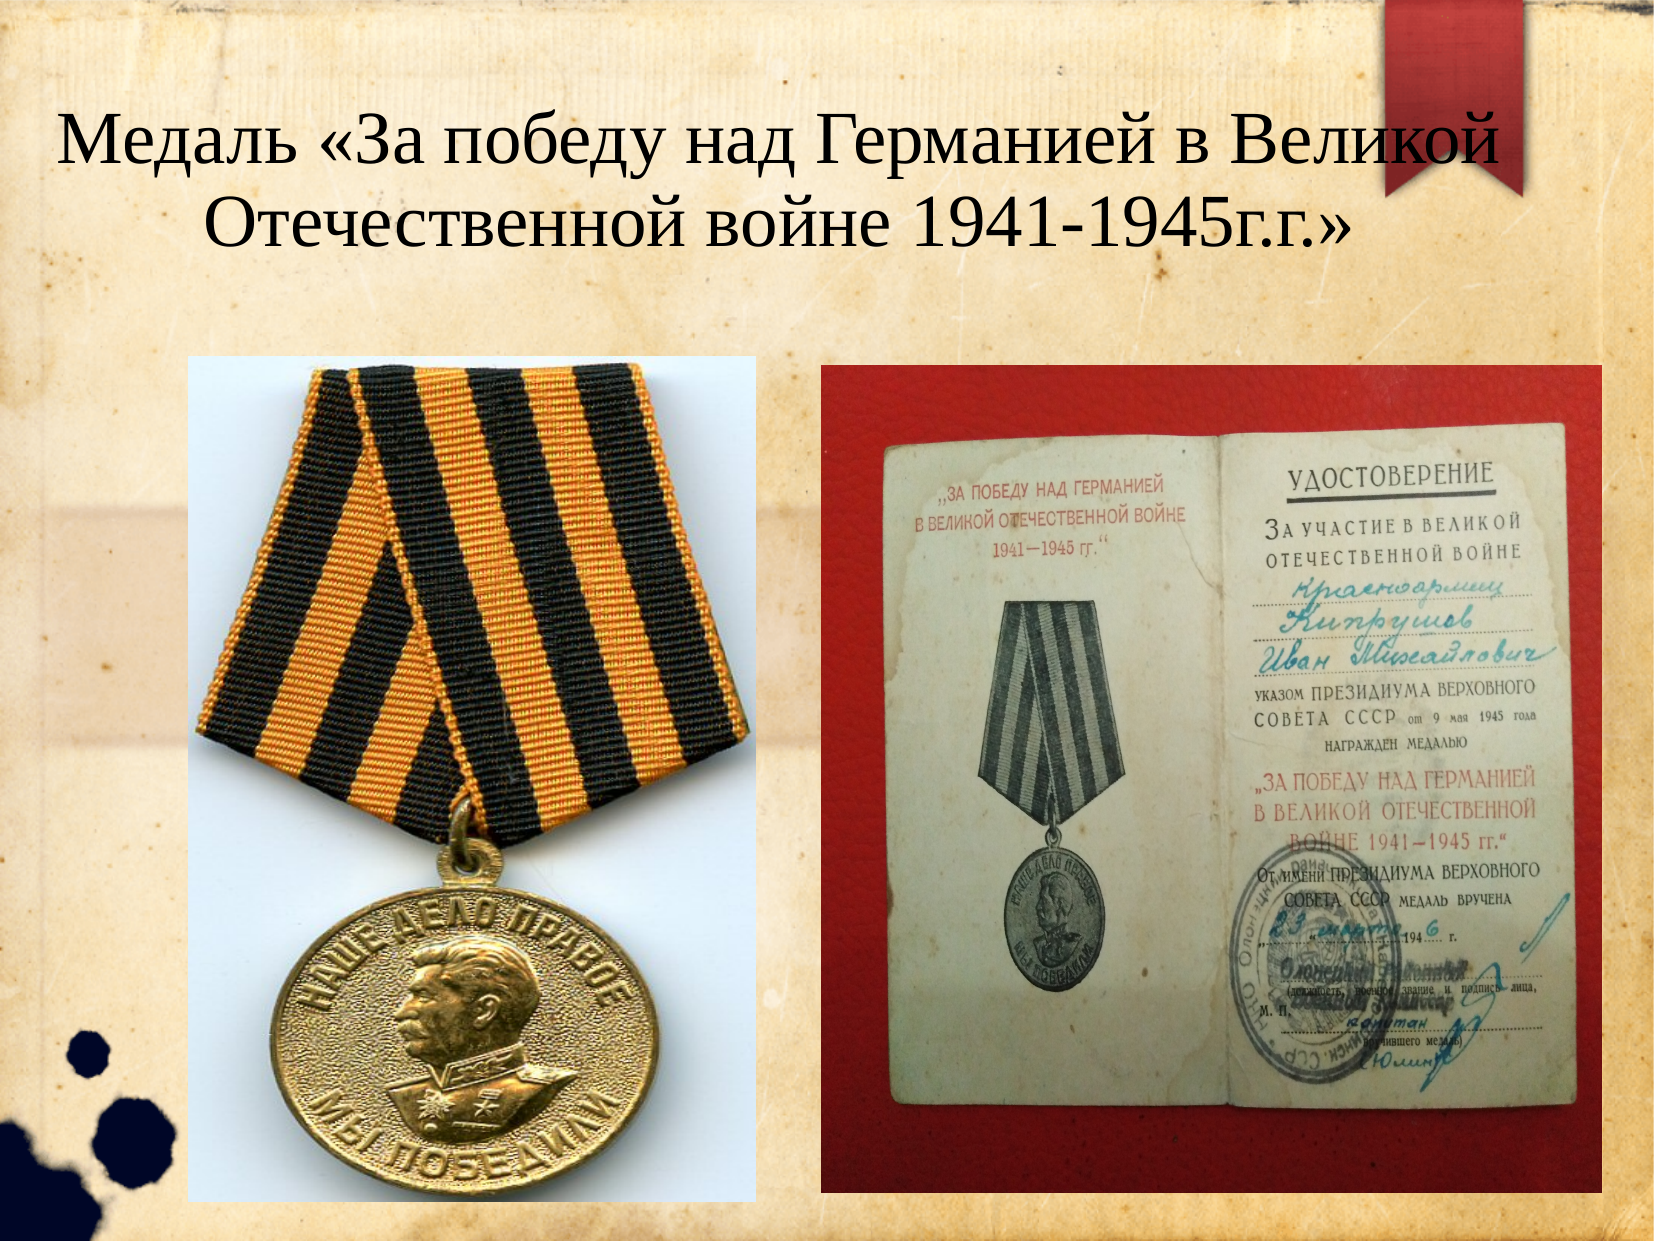

# Медаль «За победу над Германией в Великой Отечественной войне 1941-1945г.г.»